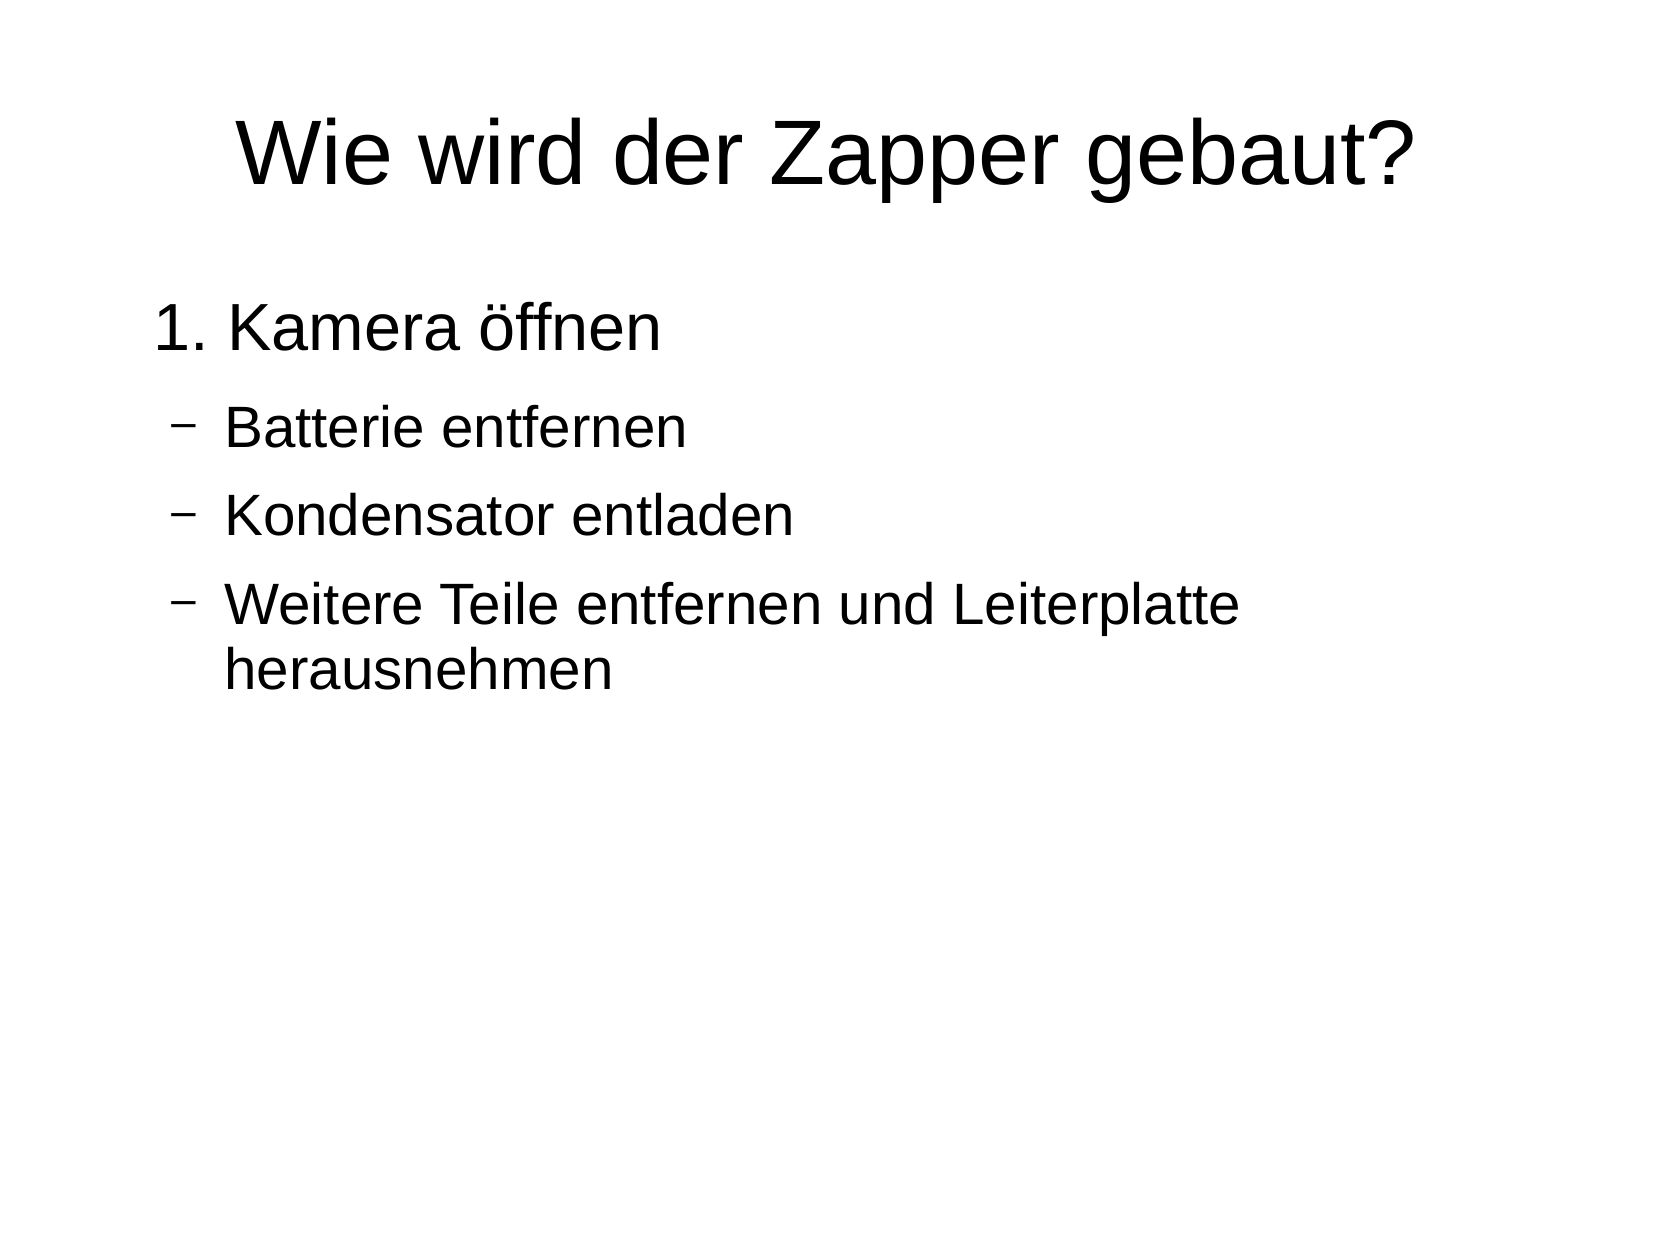

# Wie wird der Zapper gebaut?
1. Kamera öffnen
Batterie entfernen
Kondensator entladen
Weitere Teile entfernen und Leiterplatte herausnehmen